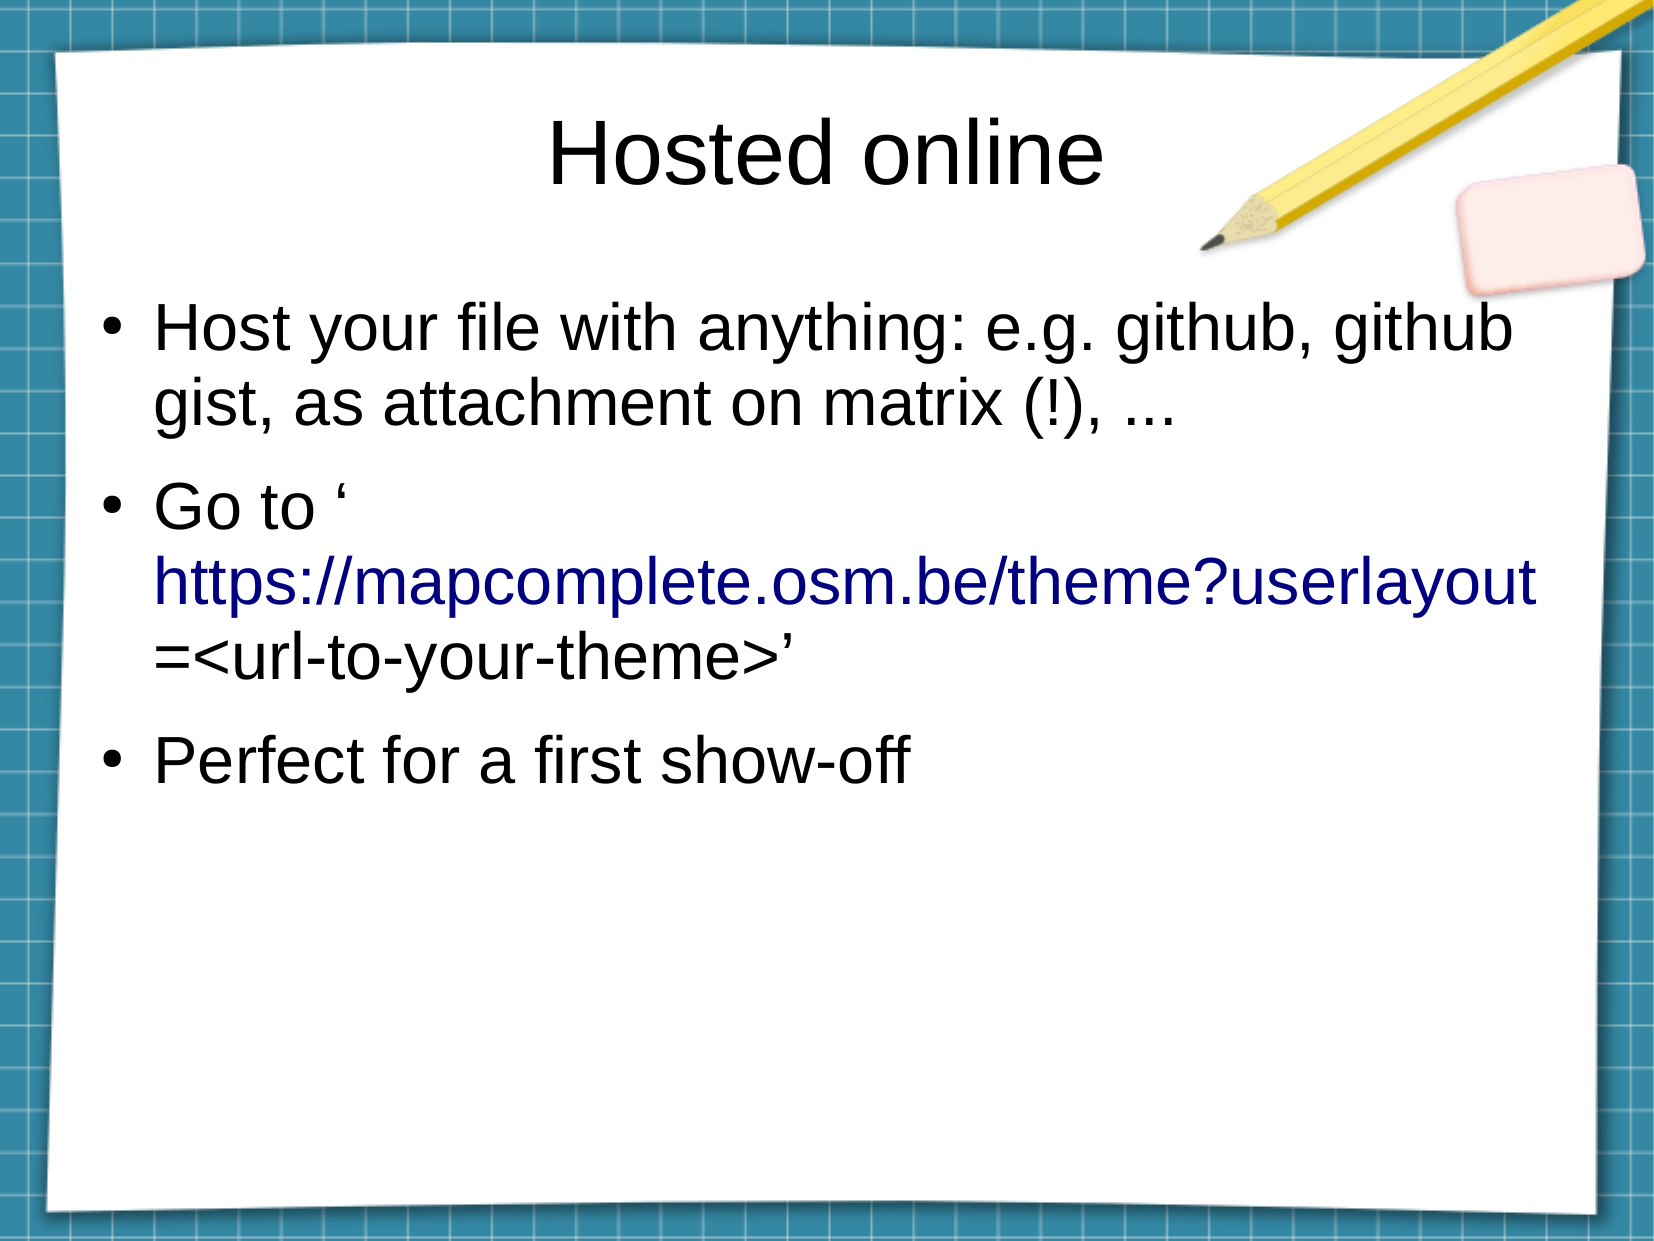

# Hosted online
Host your file with anything: e.g. github, github gist, as attachment on matrix (!), ...
Go to ‘https://mapcomplete.osm.be/theme?userlayout=<url-to-your-theme>’
Perfect for a first show-off